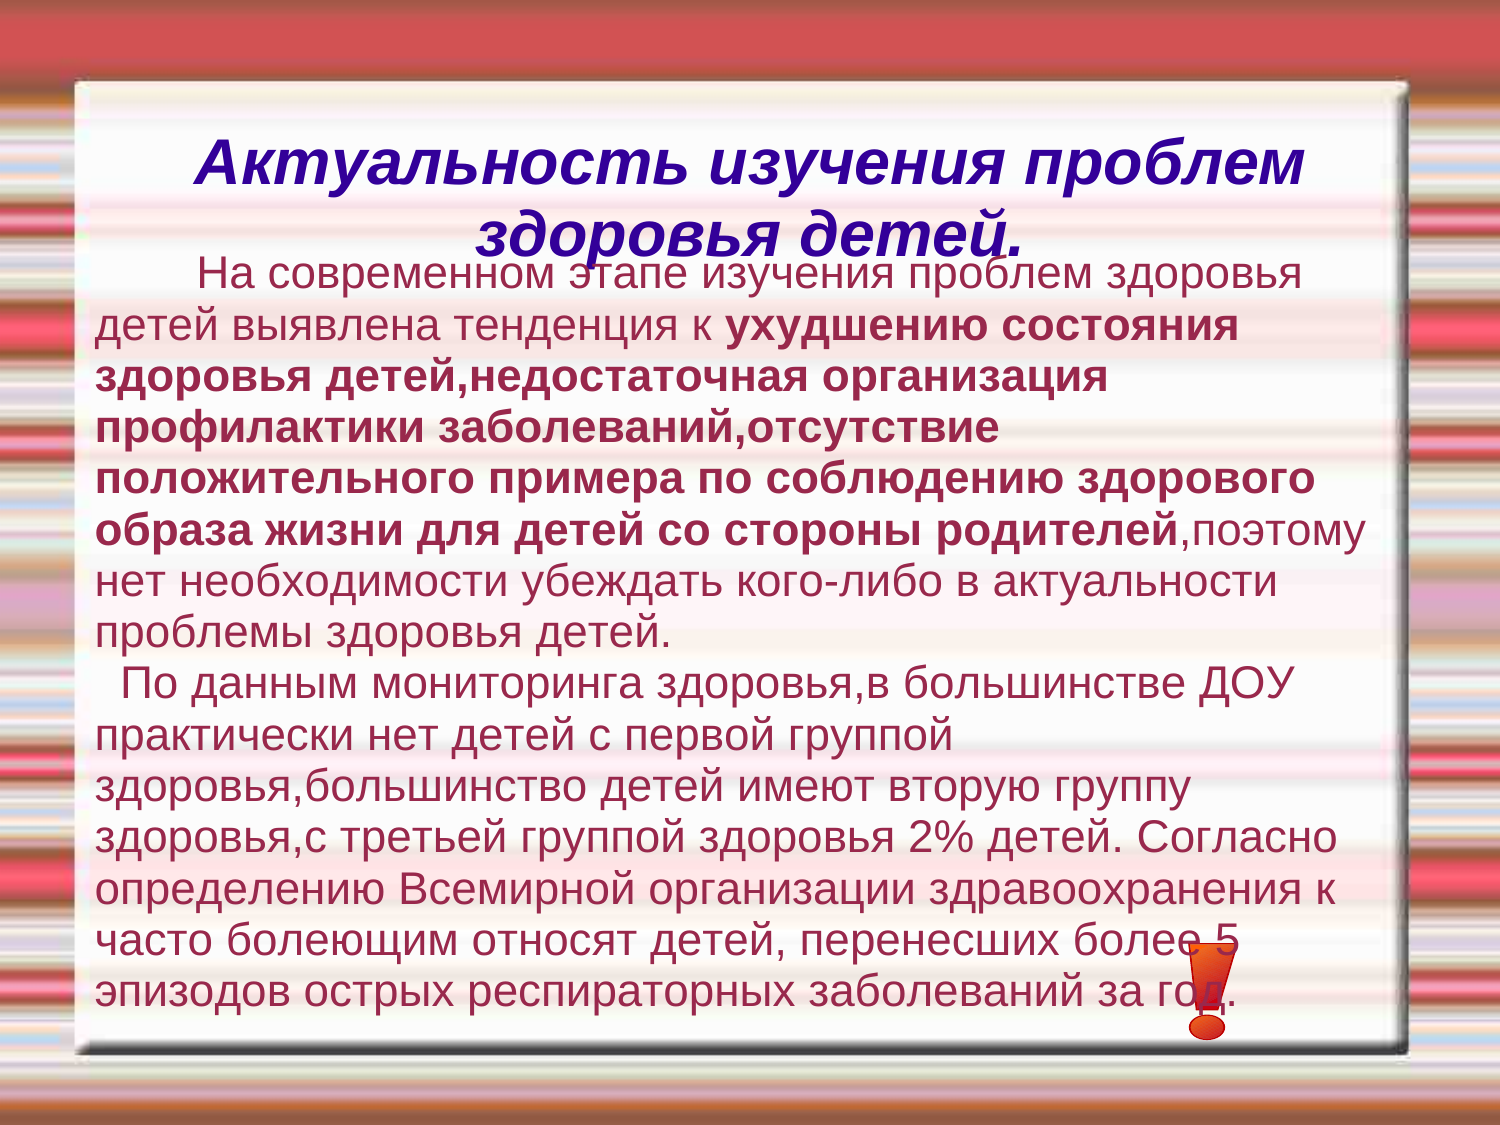

# Актуальность изучения проблем здоровья детей.
 На современном этапе изучения проблем здоровья детей выявлена тенденция к ухудшению состояния здоровья детей,недостаточная организация профилактики заболеваний,отсутствие положительного примера по соблюдению здорового образа жизни для детей со стороны родителей,поэтому нет необходимости убеждать кого-либо в актуальности проблемы здоровья детей.
 По данным мониторинга здоровья,в большинстве ДОУ практически нет детей с первой группой здоровья,большинство детей имеют вторую группу здоровья,с третьей группой здоровья 2% детей. Согласно определению Всемирной организации здравоохранения к часто болеющим относят детей, перенесших более 5 эпизодов острых респираторных заболеваний за год.